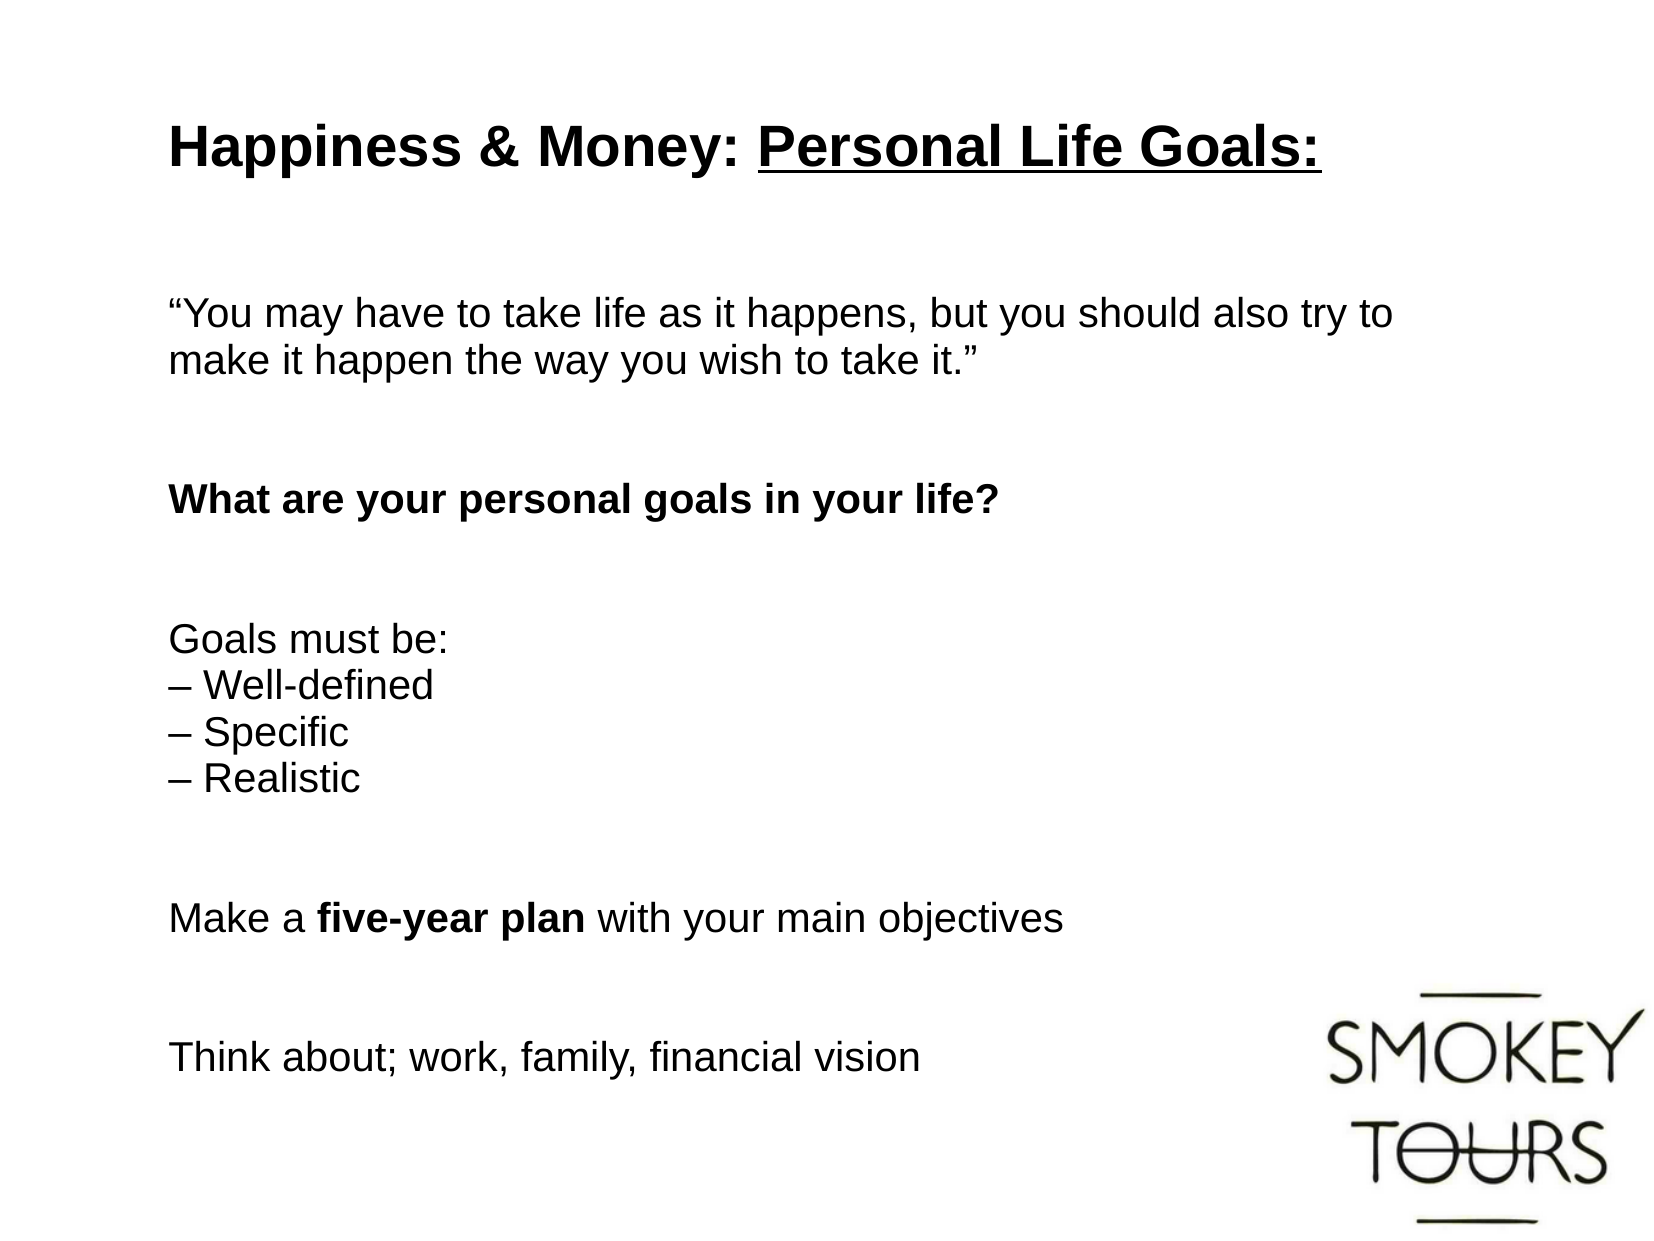

Happiness & Money: Personal Life Goals:
“You may have to take life as it happens, but you should also try to make it happen the way you wish to take it.”
What are your personal goals in your life?
Goals must be:
– Well-defined
– Specific
– Realistic
Make a five-year plan with your main objectives
Think about; work, family, financial vision